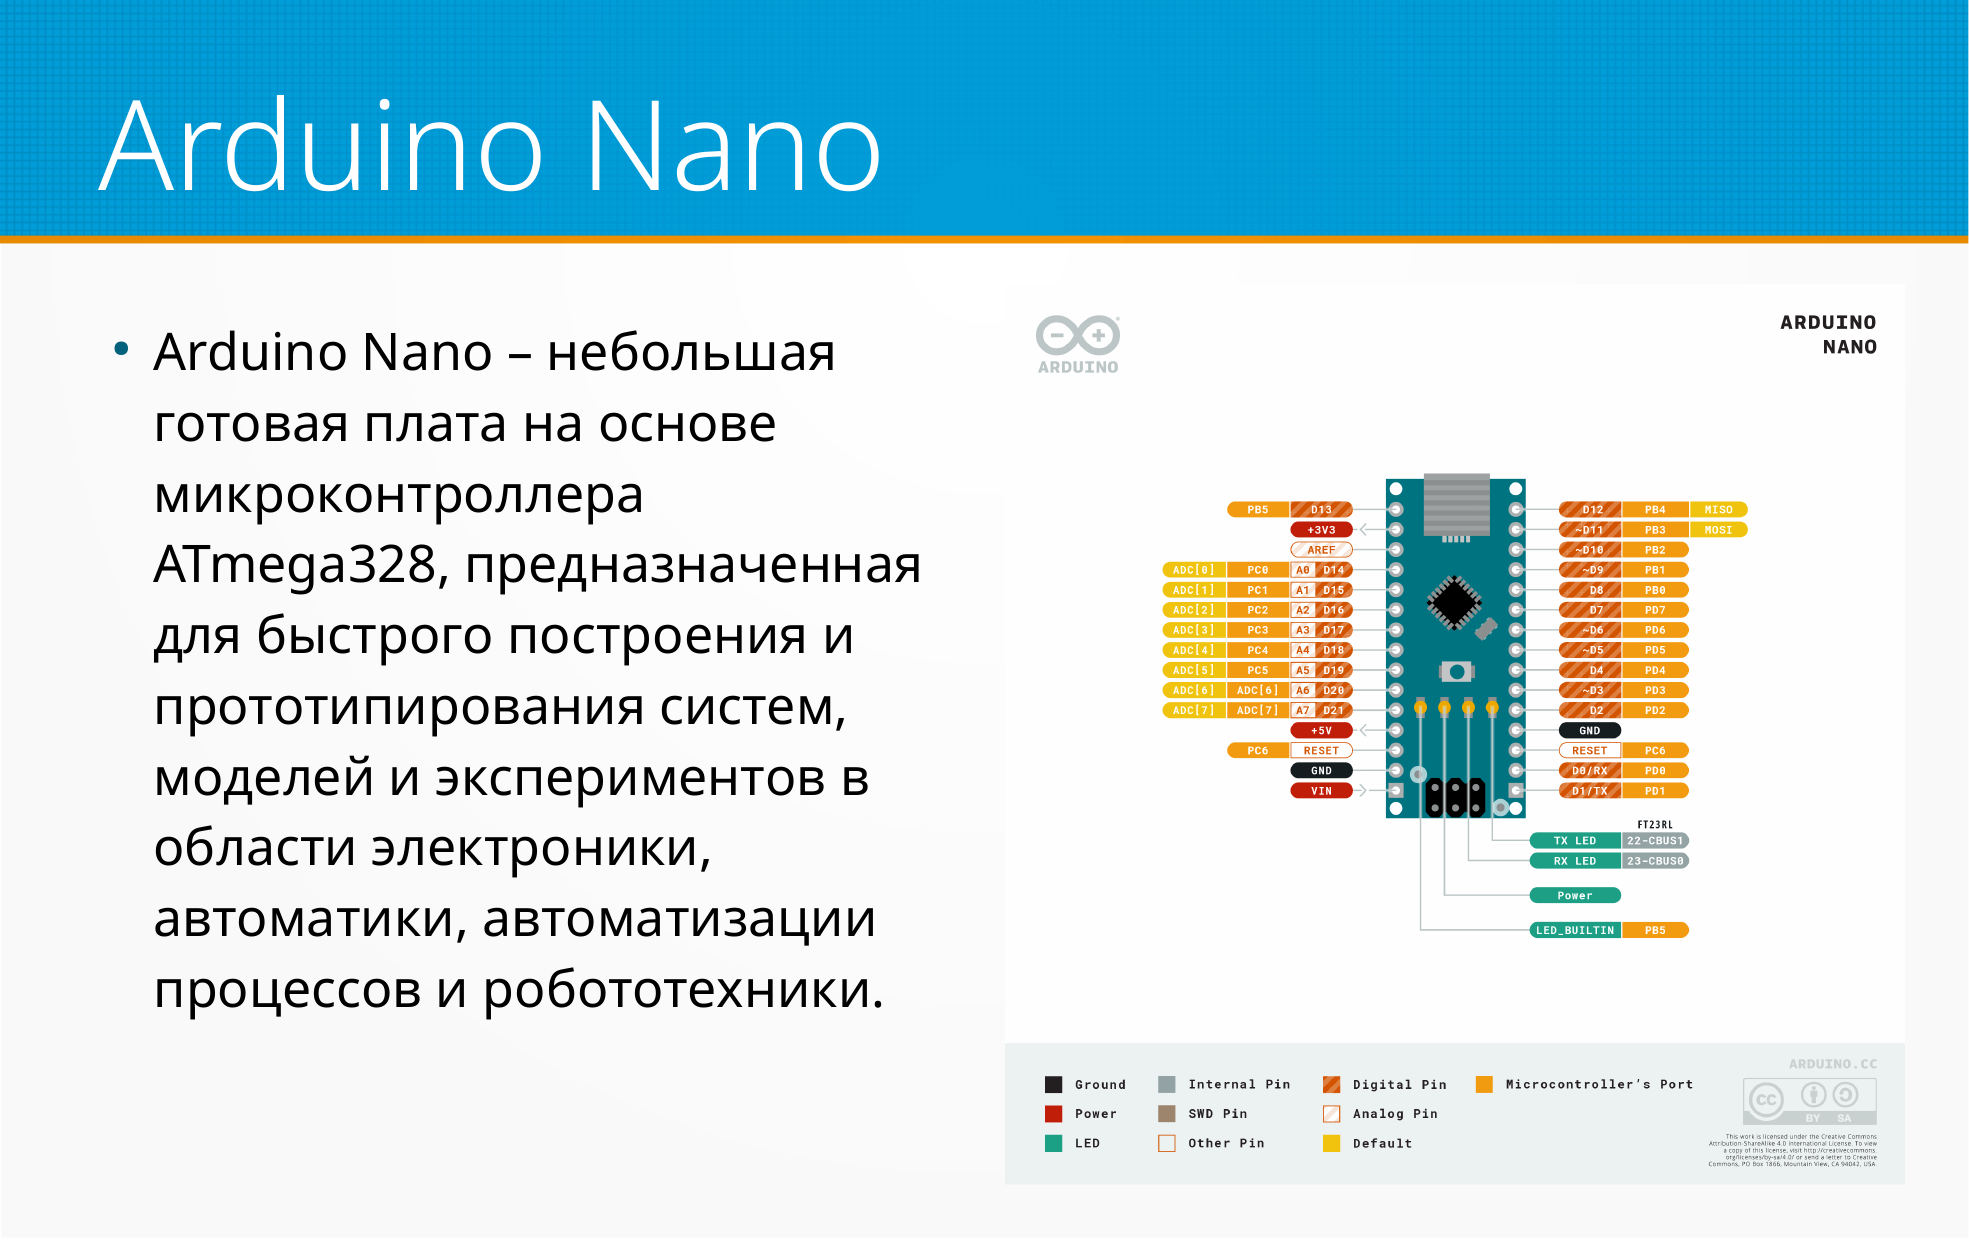

# Arduino Nano
Arduino Nano – небольшая готовая плата на основе микроконтроллера ATmega328, предназначенная для быстрого построения и прототипирования систем, моделей и экспериментов в области электроники, автоматики, автоматизации процессов и робототехники.